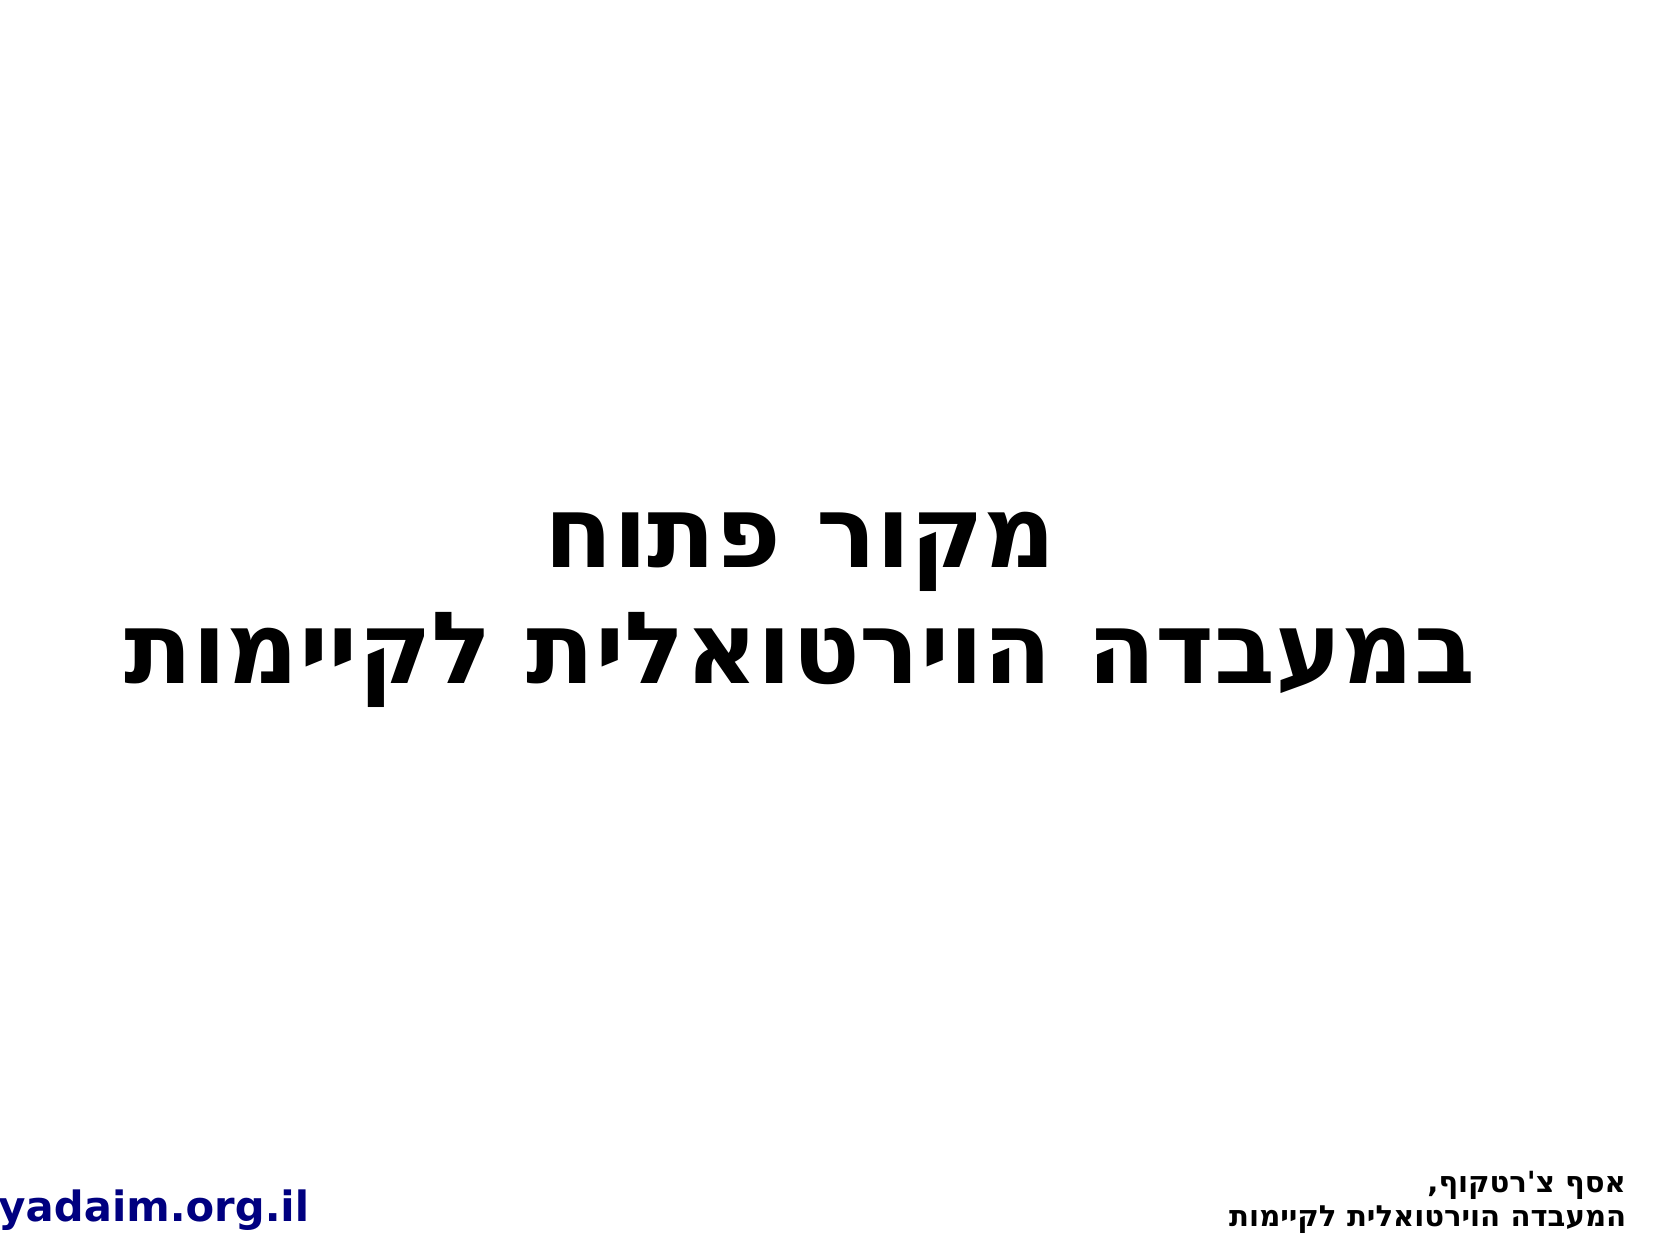

מקור פתוח
במעבדה הוירטואלית לקיימות
אסף צ'רטקוף,
המעבדה הוירטואלית לקיימות
bayadaim.org.il